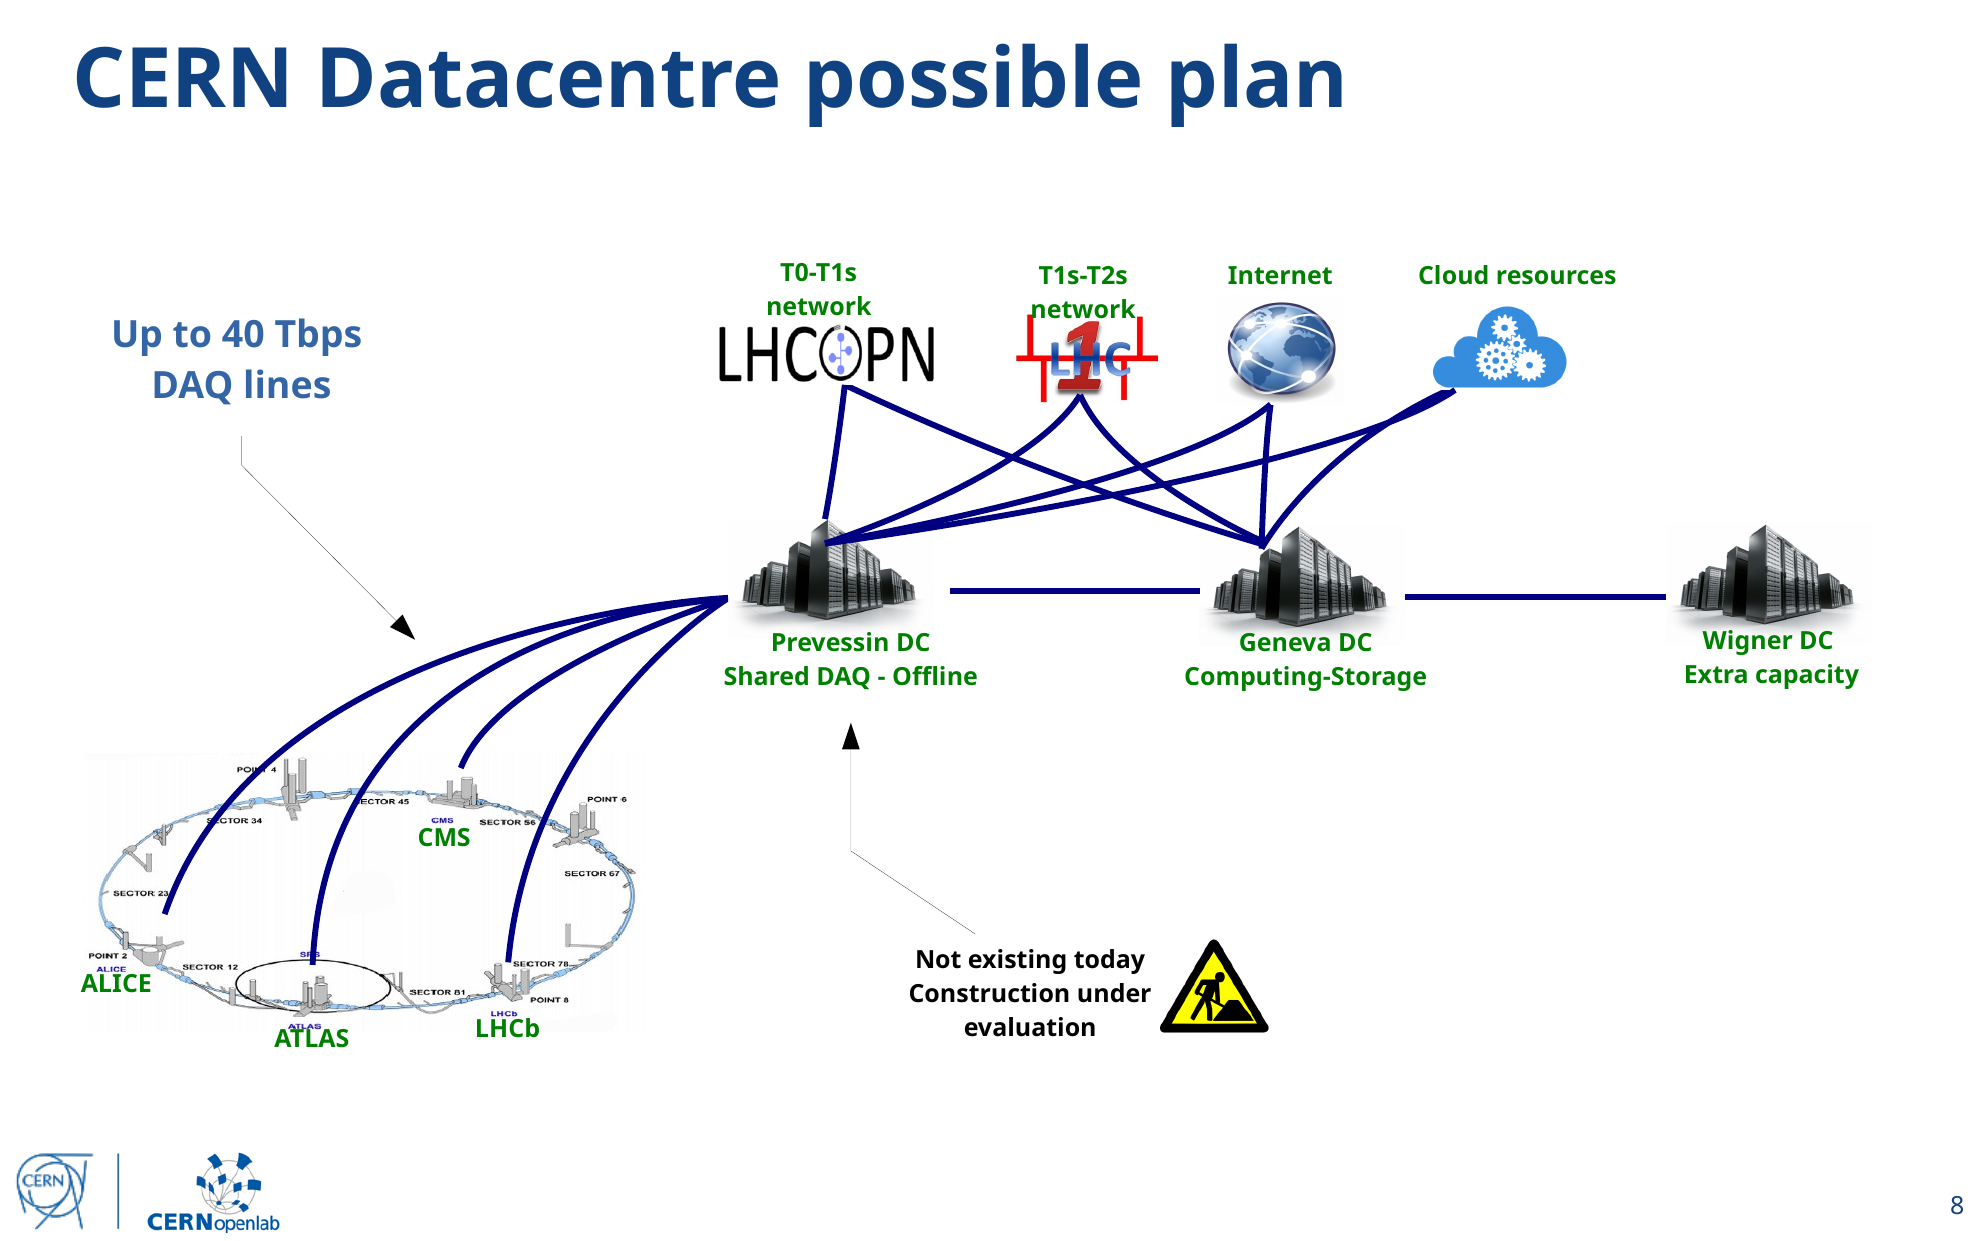

# CERN Datacentre possible plan
T0-T1s
network
T1s-T2s
network
Internet
Cloud resources
Up to 40 Tbps
DAQ lines
Wigner DC
 Extra capacity
Prevessin DC
Shared DAQ - Offline
Geneva DC
Computing-Storage
CMS
Not existing today
Construction under evaluation
ALICE
LHCb
ATLAS